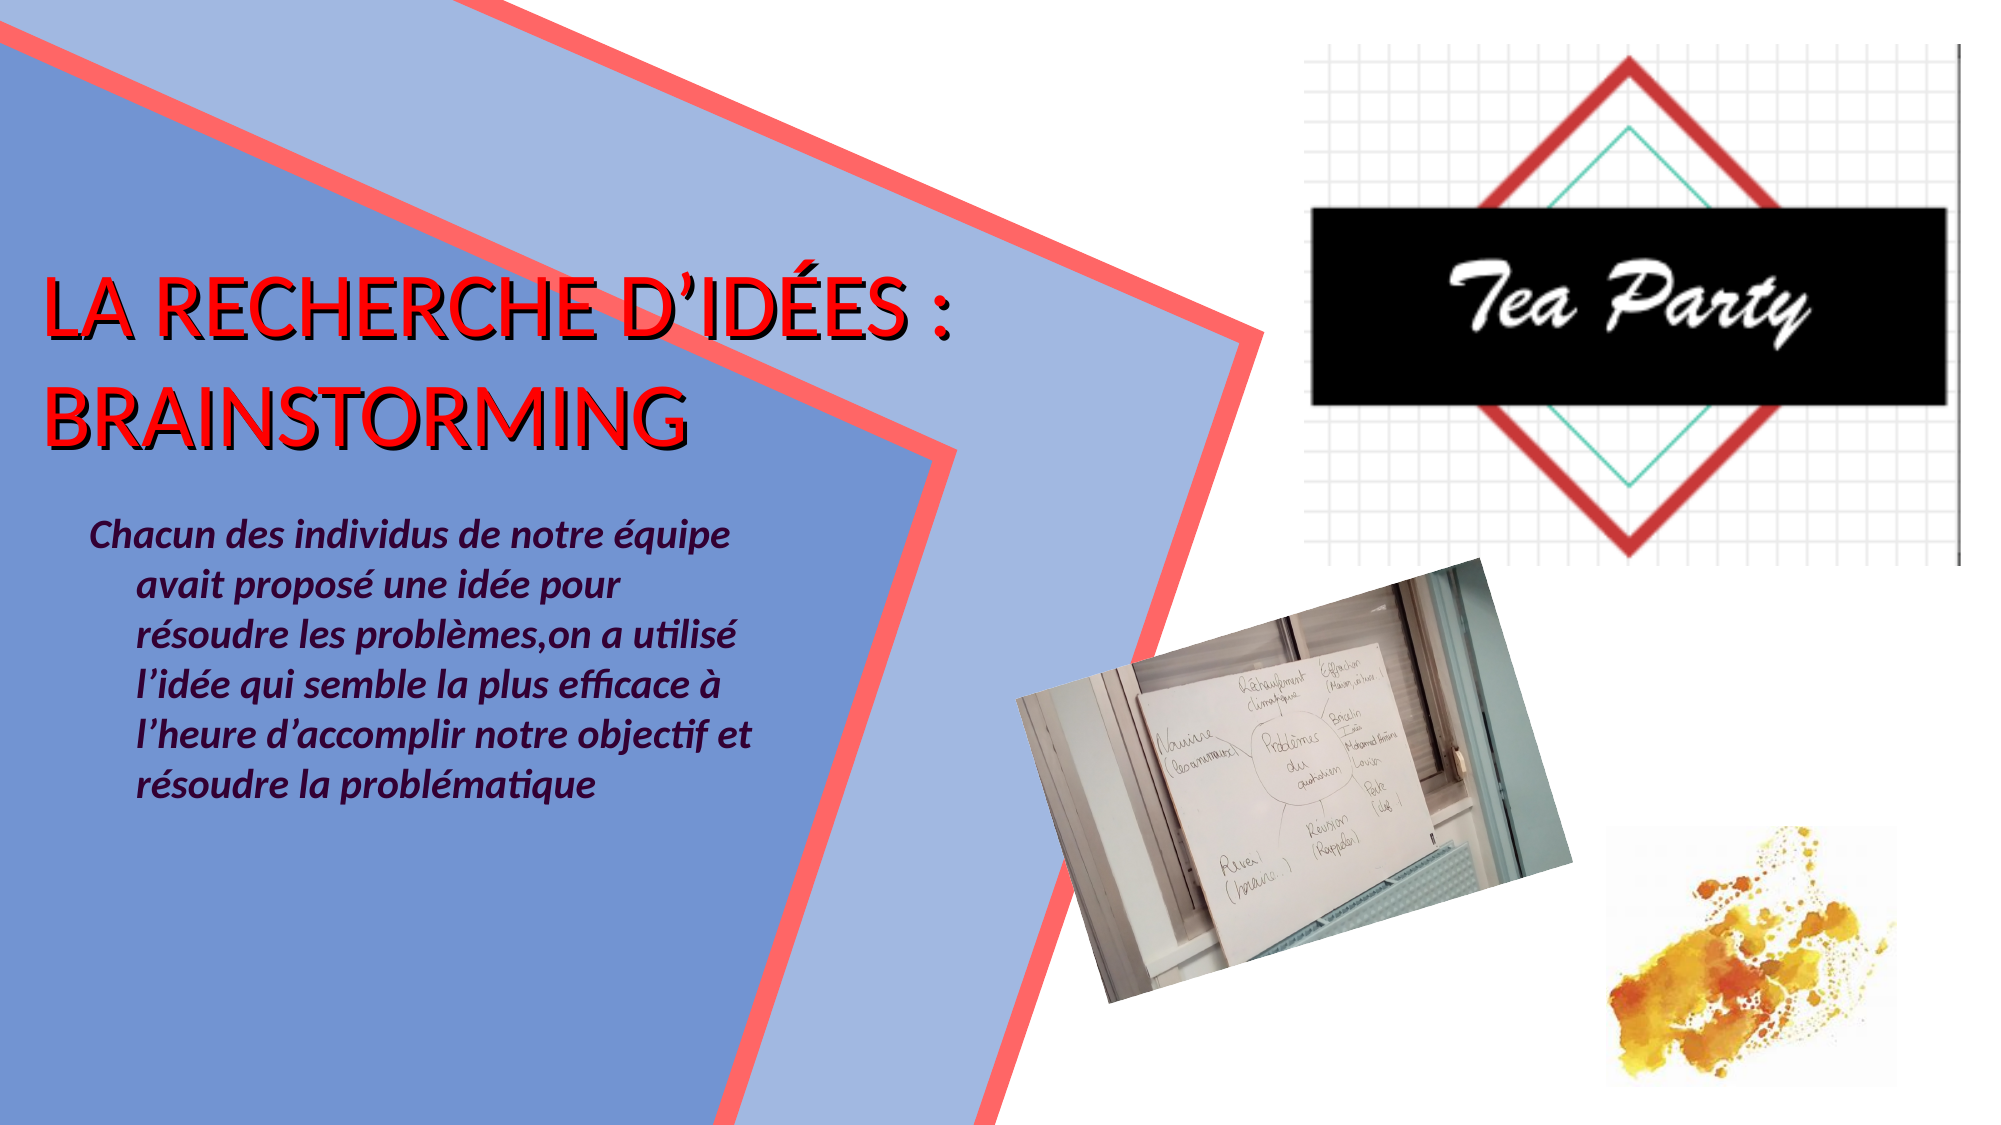

LA RECHERCHE D’IDÉES :
BRAINSTORMING
Chacun des individus de notre équipe avait proposé une idée pour résoudre les problèmes,on a utilisé l’idée qui semble la plus efficace à l’heure d’accomplir notre objectif et résoudre la problématique